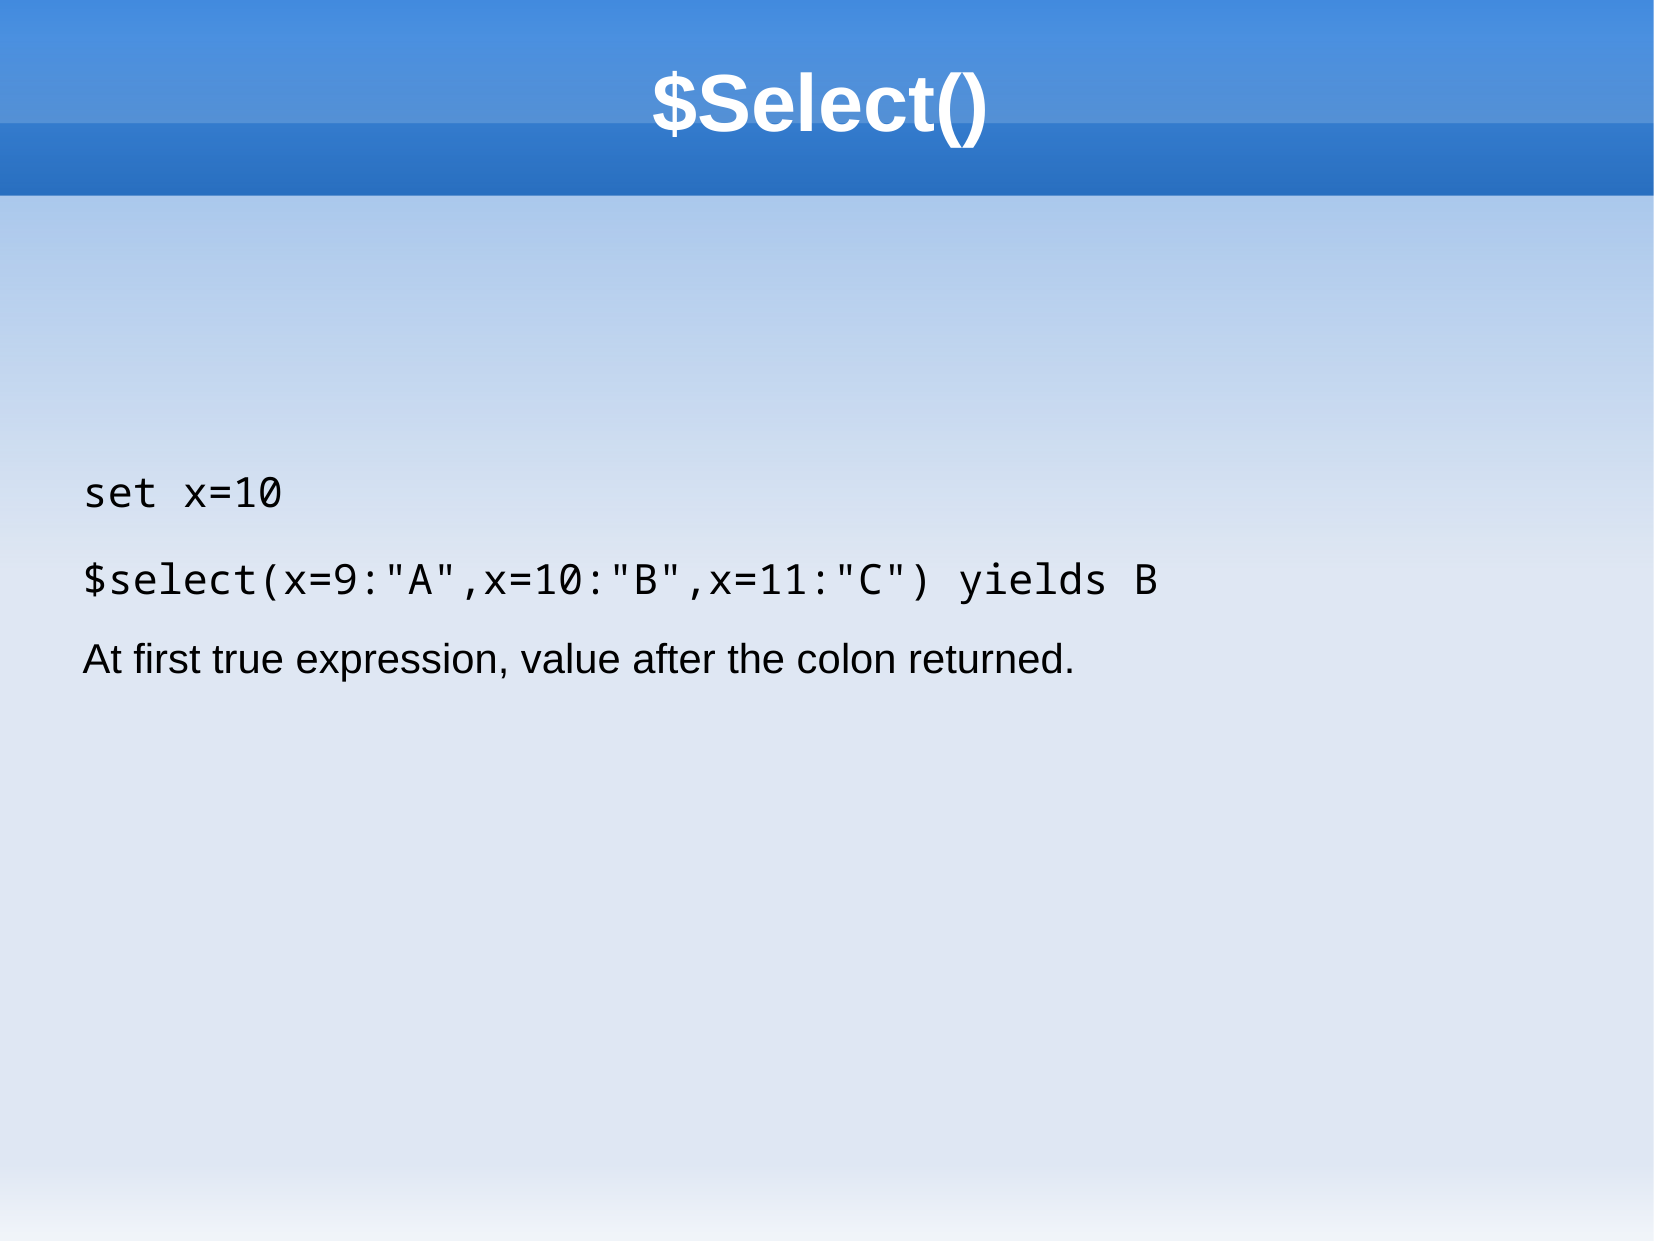

# $Select()
set x=10
$select(x=9:"A",x=10:"B",x=11:"C") yields B
At first true expression, value after the colon returned.